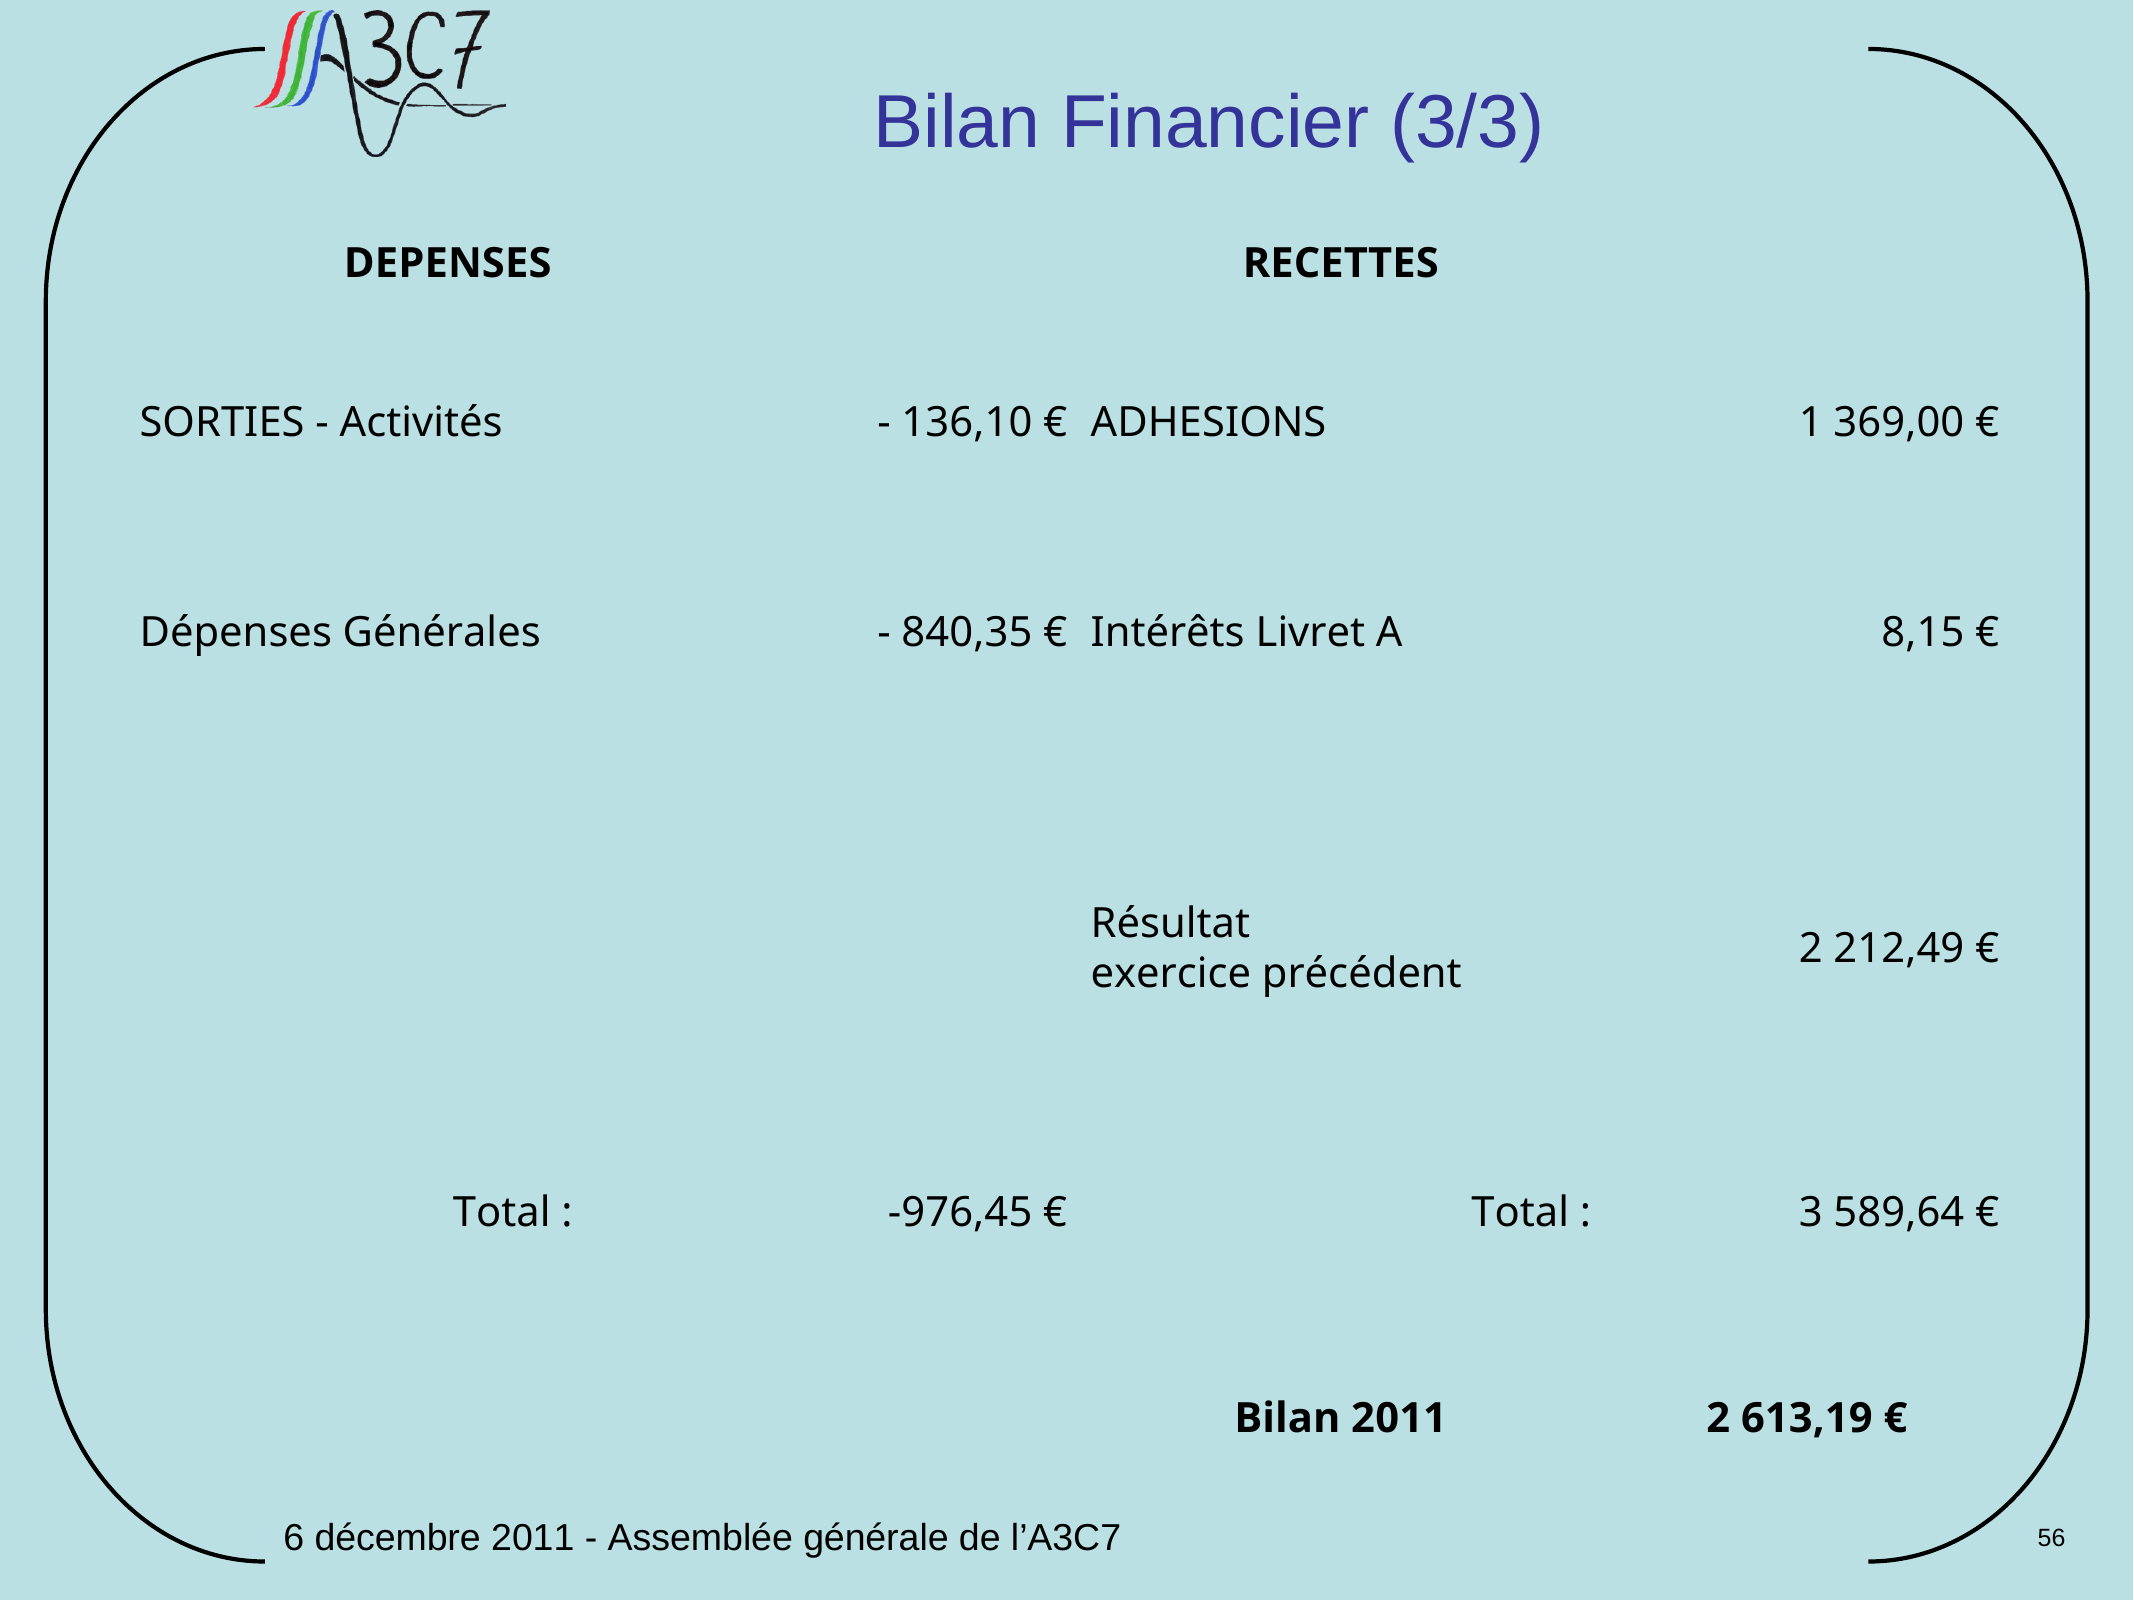

# Bilan Financier (3/3)
| DEPENSES | | | RECETTES | |
| --- | --- | --- | --- | --- |
| SORTIES - Activités | | - 136,10 € | ADHESIONS | 1 369,00 € |
| Dépenses Générales | | - 840,35 € | Intérêts Livret A | 8,15 € |
| | | | | |
| | | | Résultat exercice précédent | 2 212,49 € |
| | | | | |
| Total : | -976,45 € | | Total : | 3 589,64 € |
| | | | | |
| | | | Bilan 2011 | 2 613,19 € |
6 décembre 2011 - Assemblée générale de l’A3C7
56